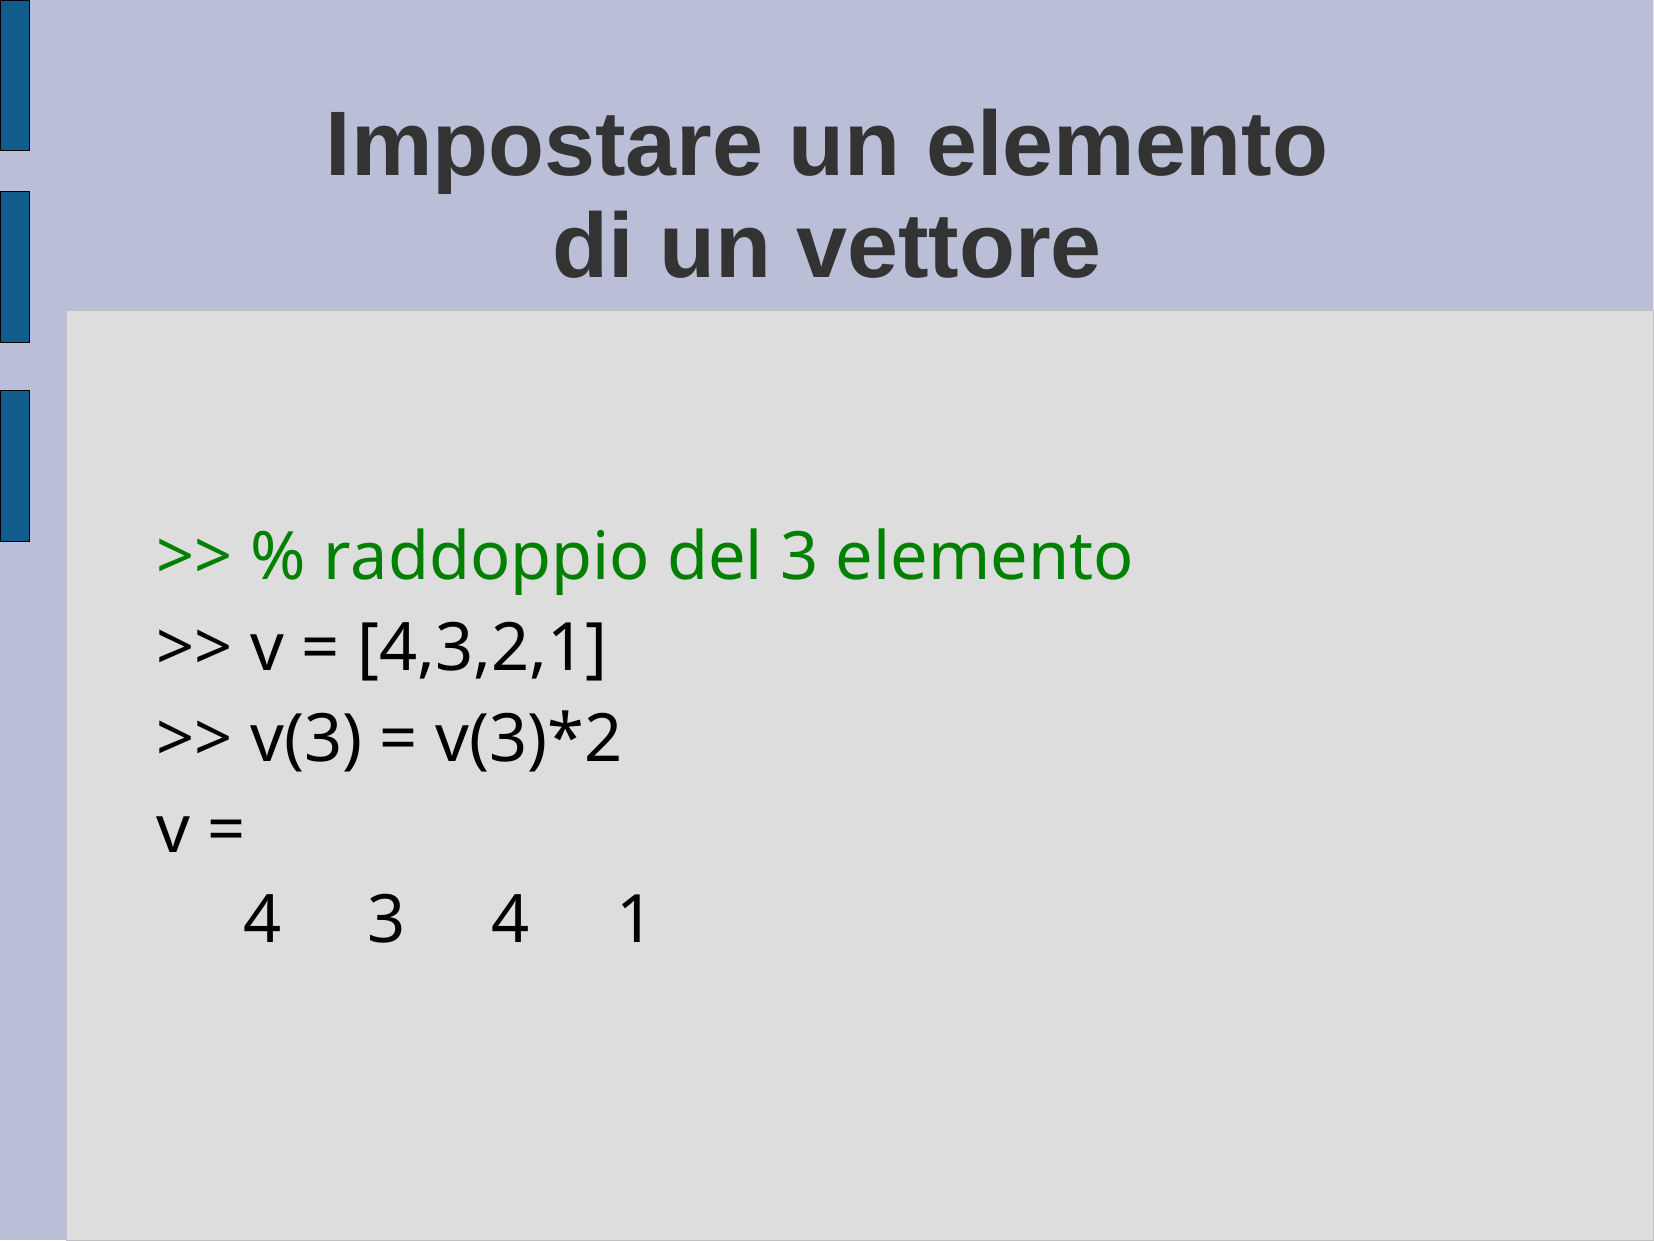

# Impostare un elemento di un vettore
>> % raddoppio del 3 elemento
>> v = [4,3,2,1]
>> v(3) = v(3)*2
v =
 4 3 4 1